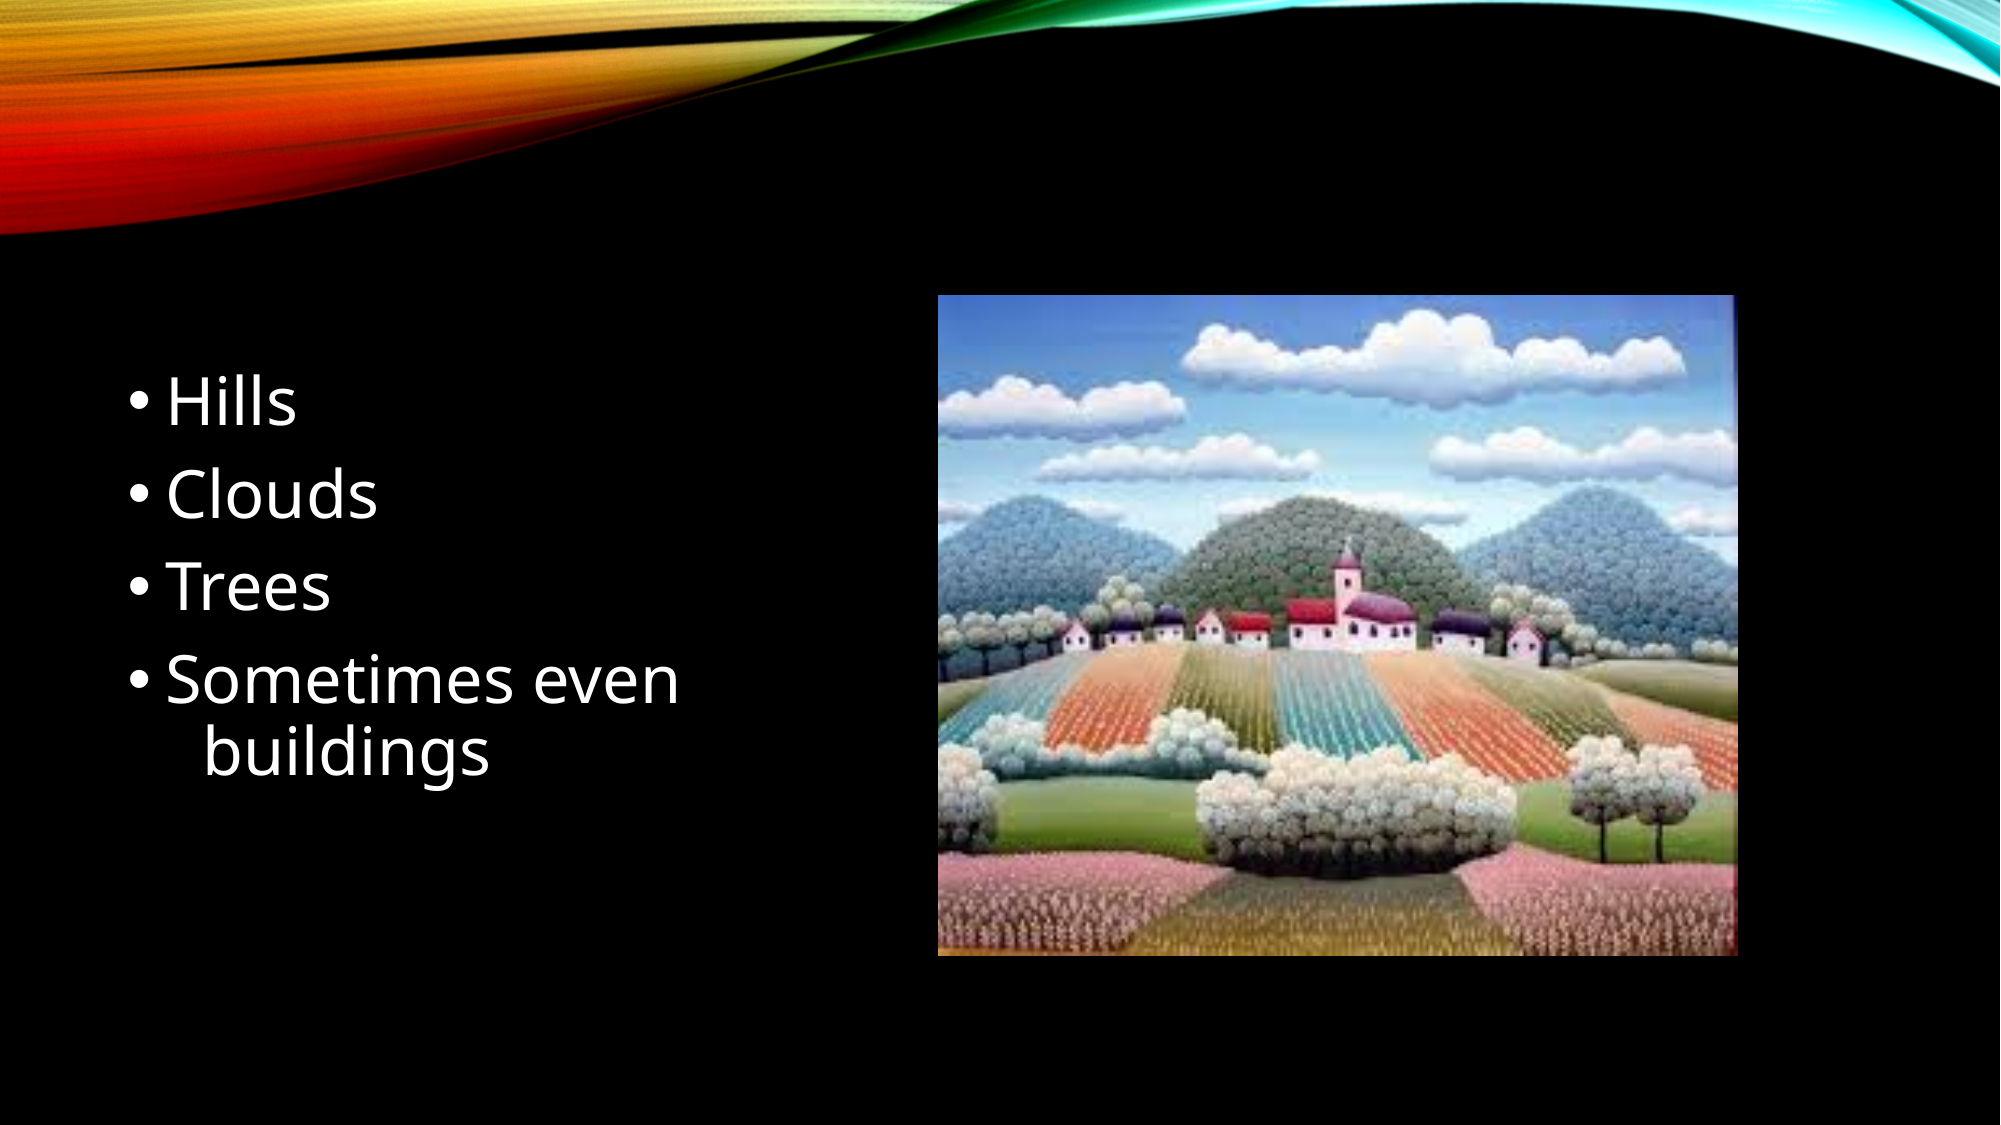

#
Hills
Clouds
Trees
Sometimes even buildings